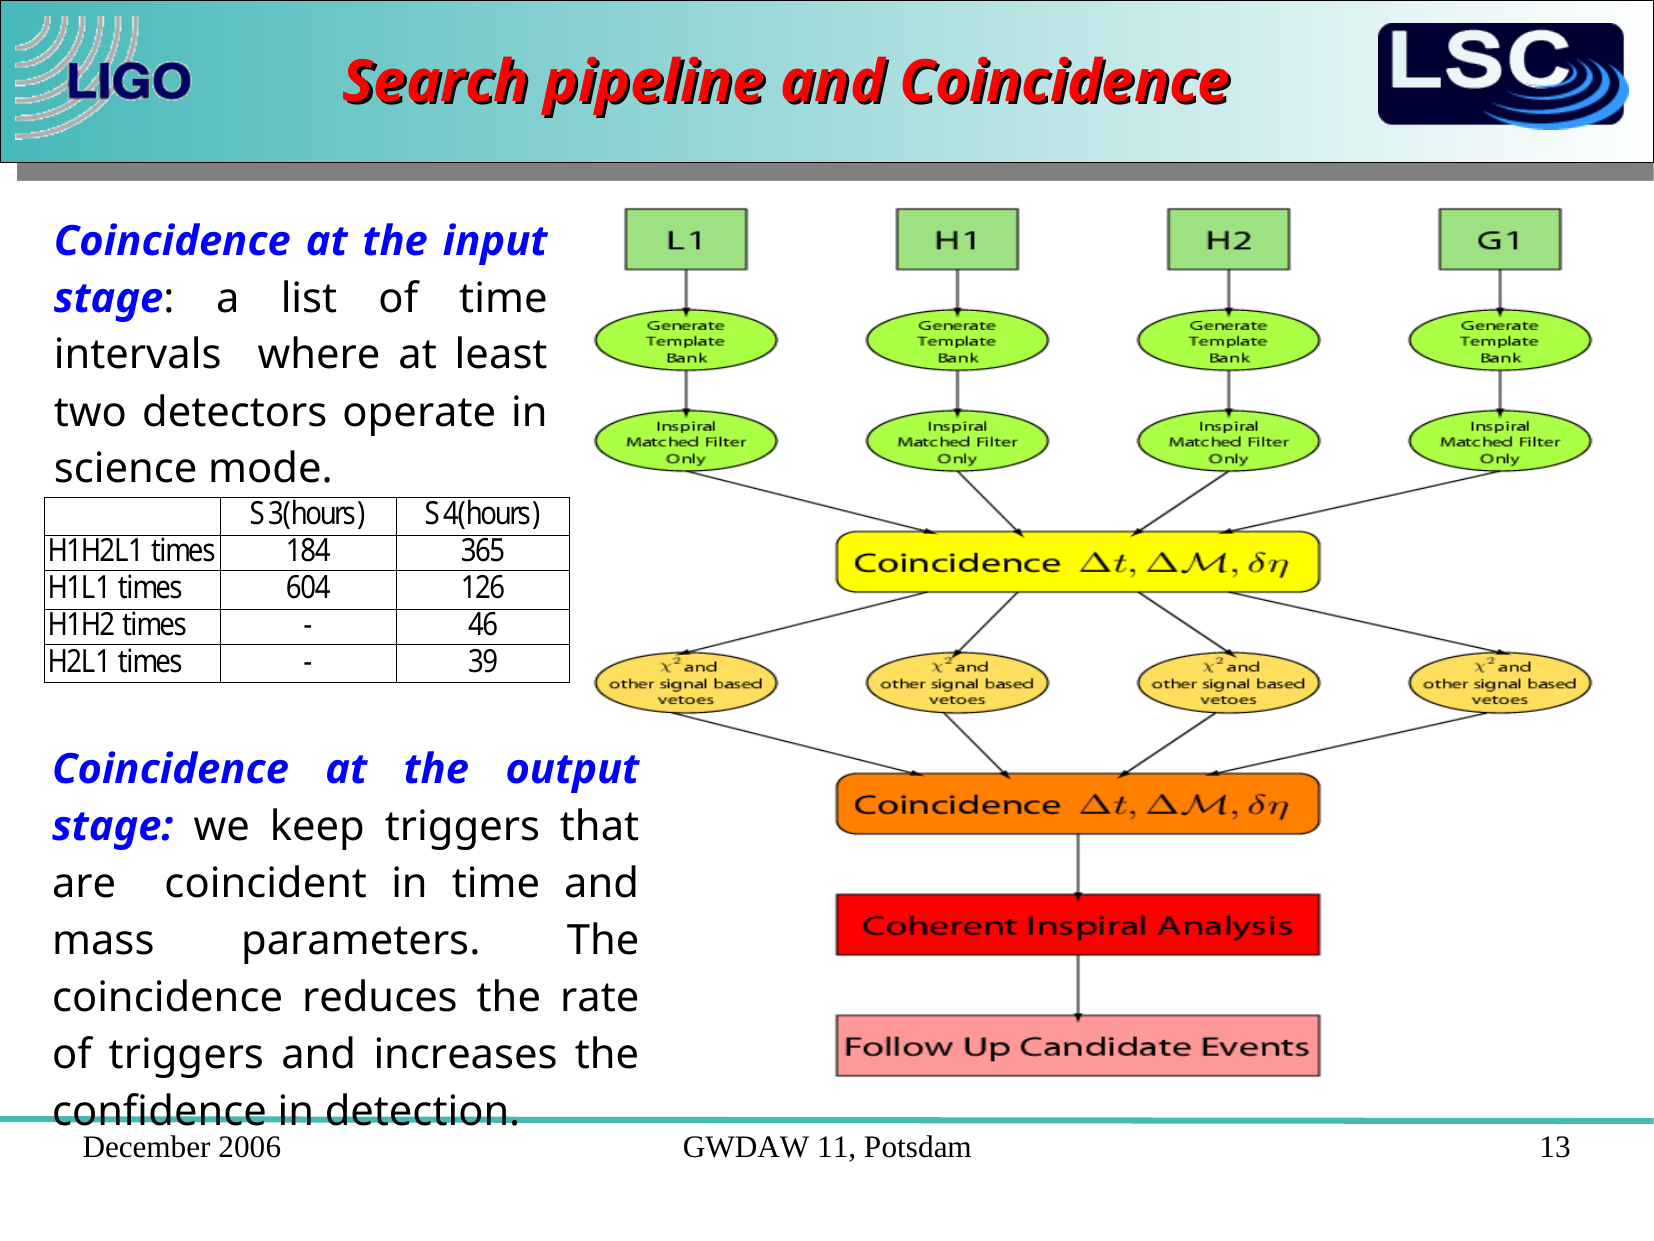

Search pipeline and Coincidence
Coincidence at the input stage: a list of time intervals where at least two detectors operate in science mode.
Coincidence at the output stage: we keep triggers that are coincident in time and mass parameters. The coincidence reduces the rate of triggers and increases the confidence in detection.
13